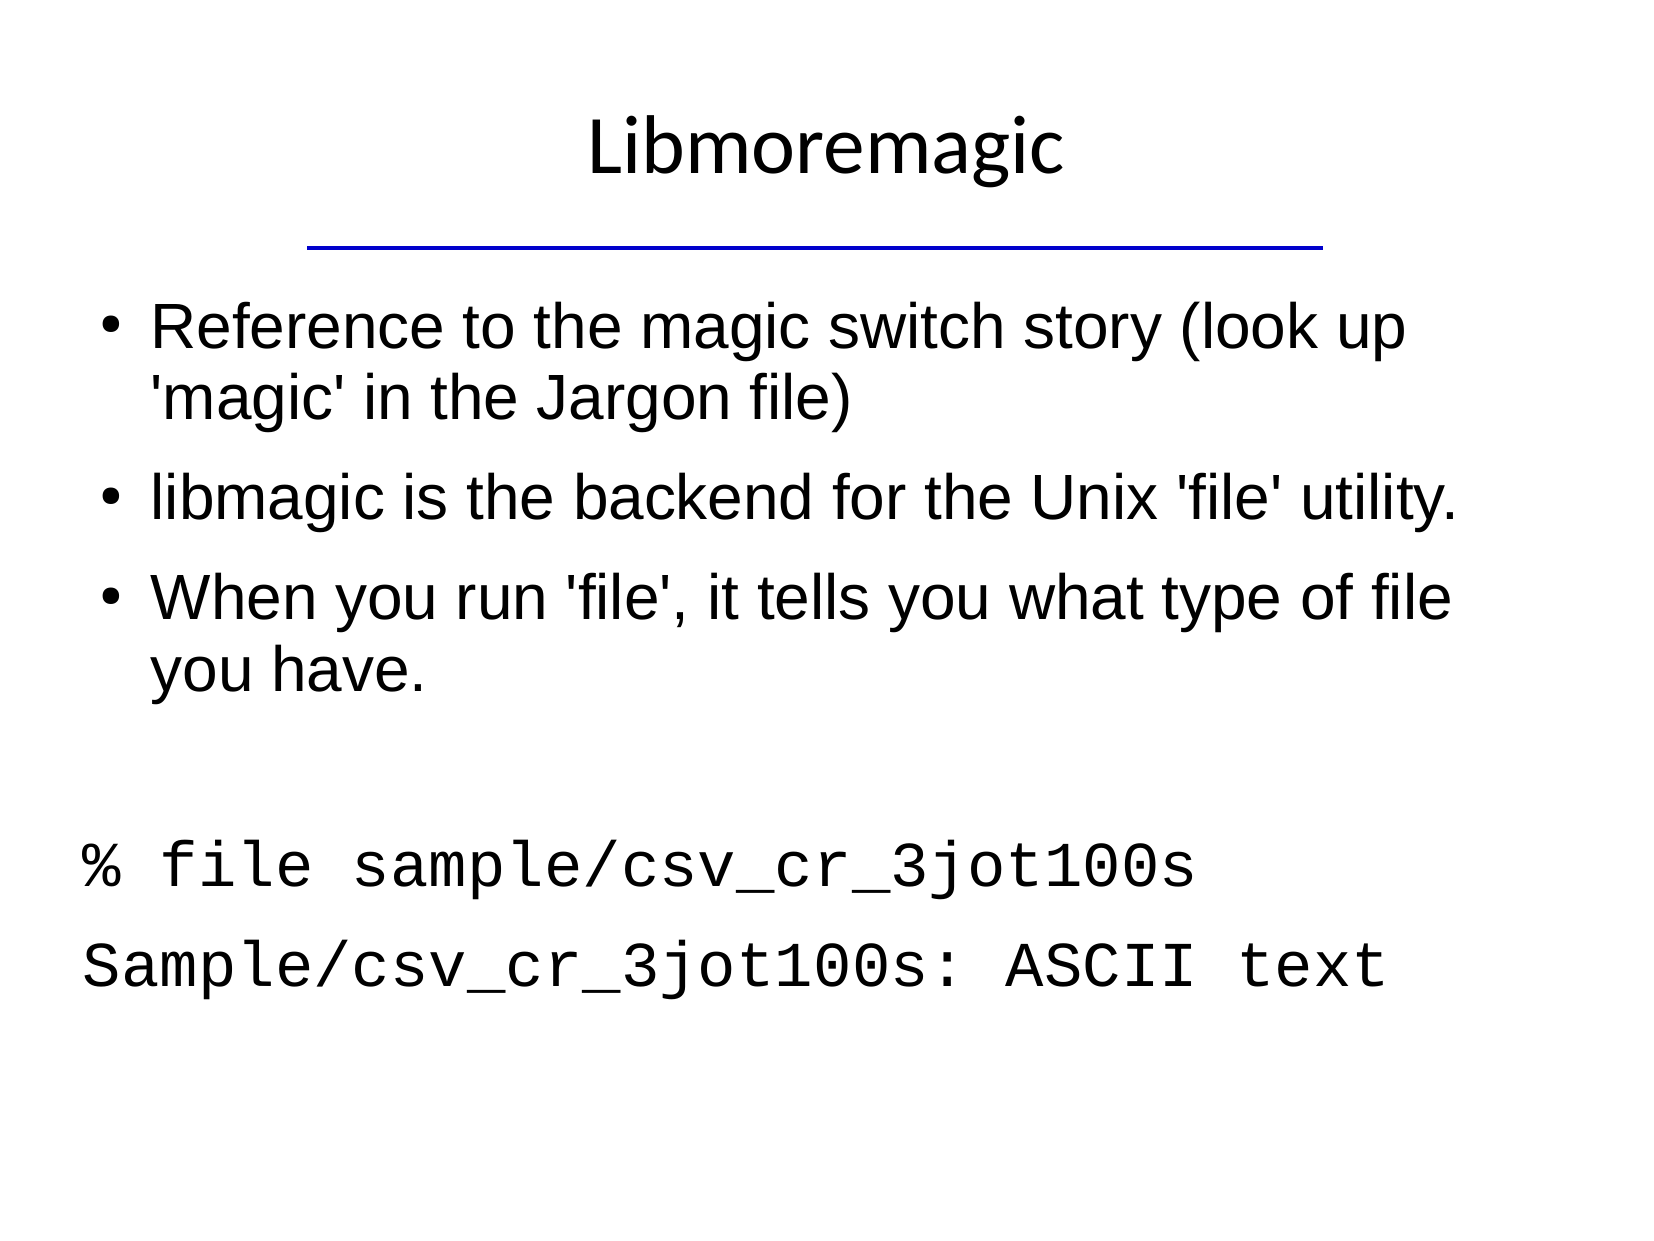

# Libmoremagic
Reference to the magic switch story (look up 'magic' in the Jargon file)
libmagic is the backend for the Unix 'file' utility.
When you run 'file', it tells you what type of file you have.
% file sample/csv_cr_3jot100s
Sample/csv_cr_3jot100s: ASCII text